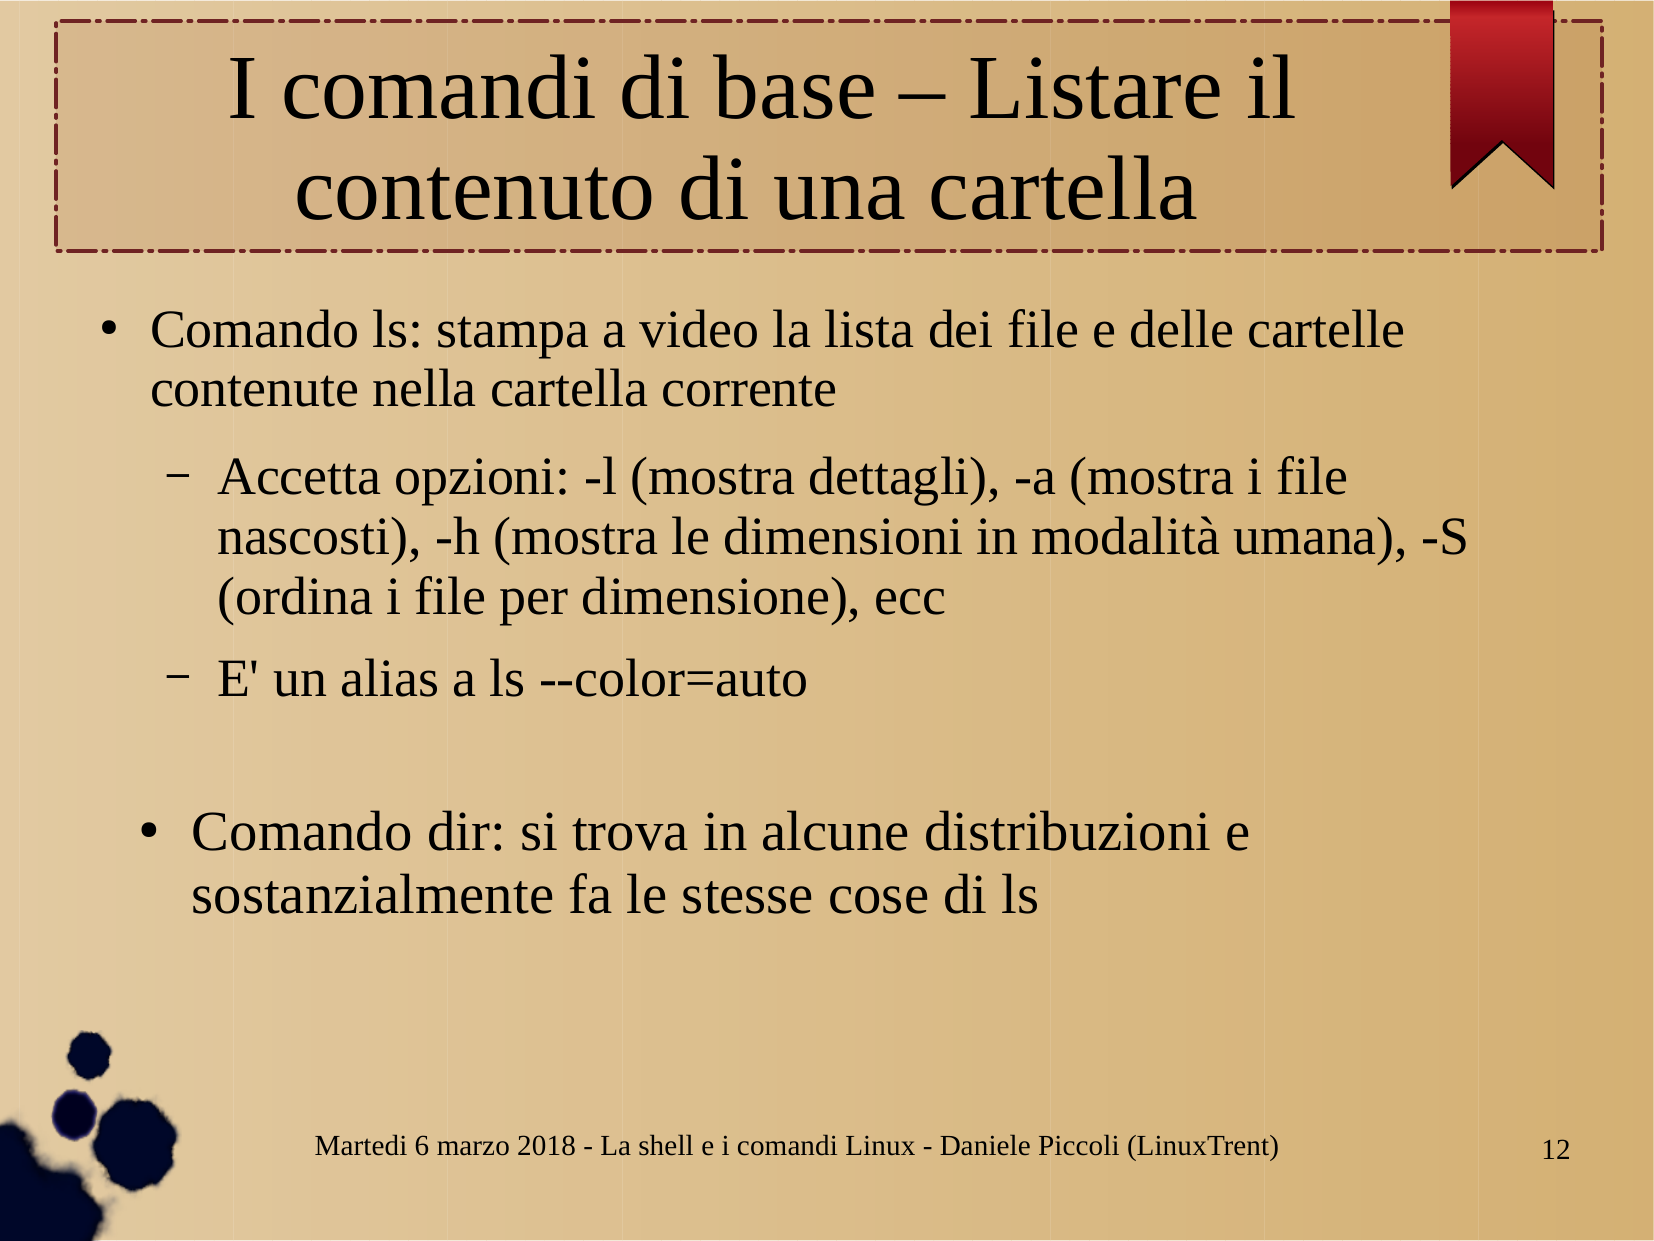

# I comandi di base – Listare il contenuto di una cartella
Comando ls: stampa a video la lista dei file e delle cartelle contenute nella cartella corrente
Accetta opzioni: -l (mostra dettagli), -a (mostra i file nascosti), -h (mostra le dimensioni in modalità umana), -S (ordina i file per dimensione), ecc
E' un alias a ls --color=auto
Comando dir: si trova in alcune distribuzioni e sostanzialmente fa le stesse cose di ls
Martedi 6 marzo 2018 - La shell e i comandi Linux - Daniele Piccoli (LinuxTrent)
12